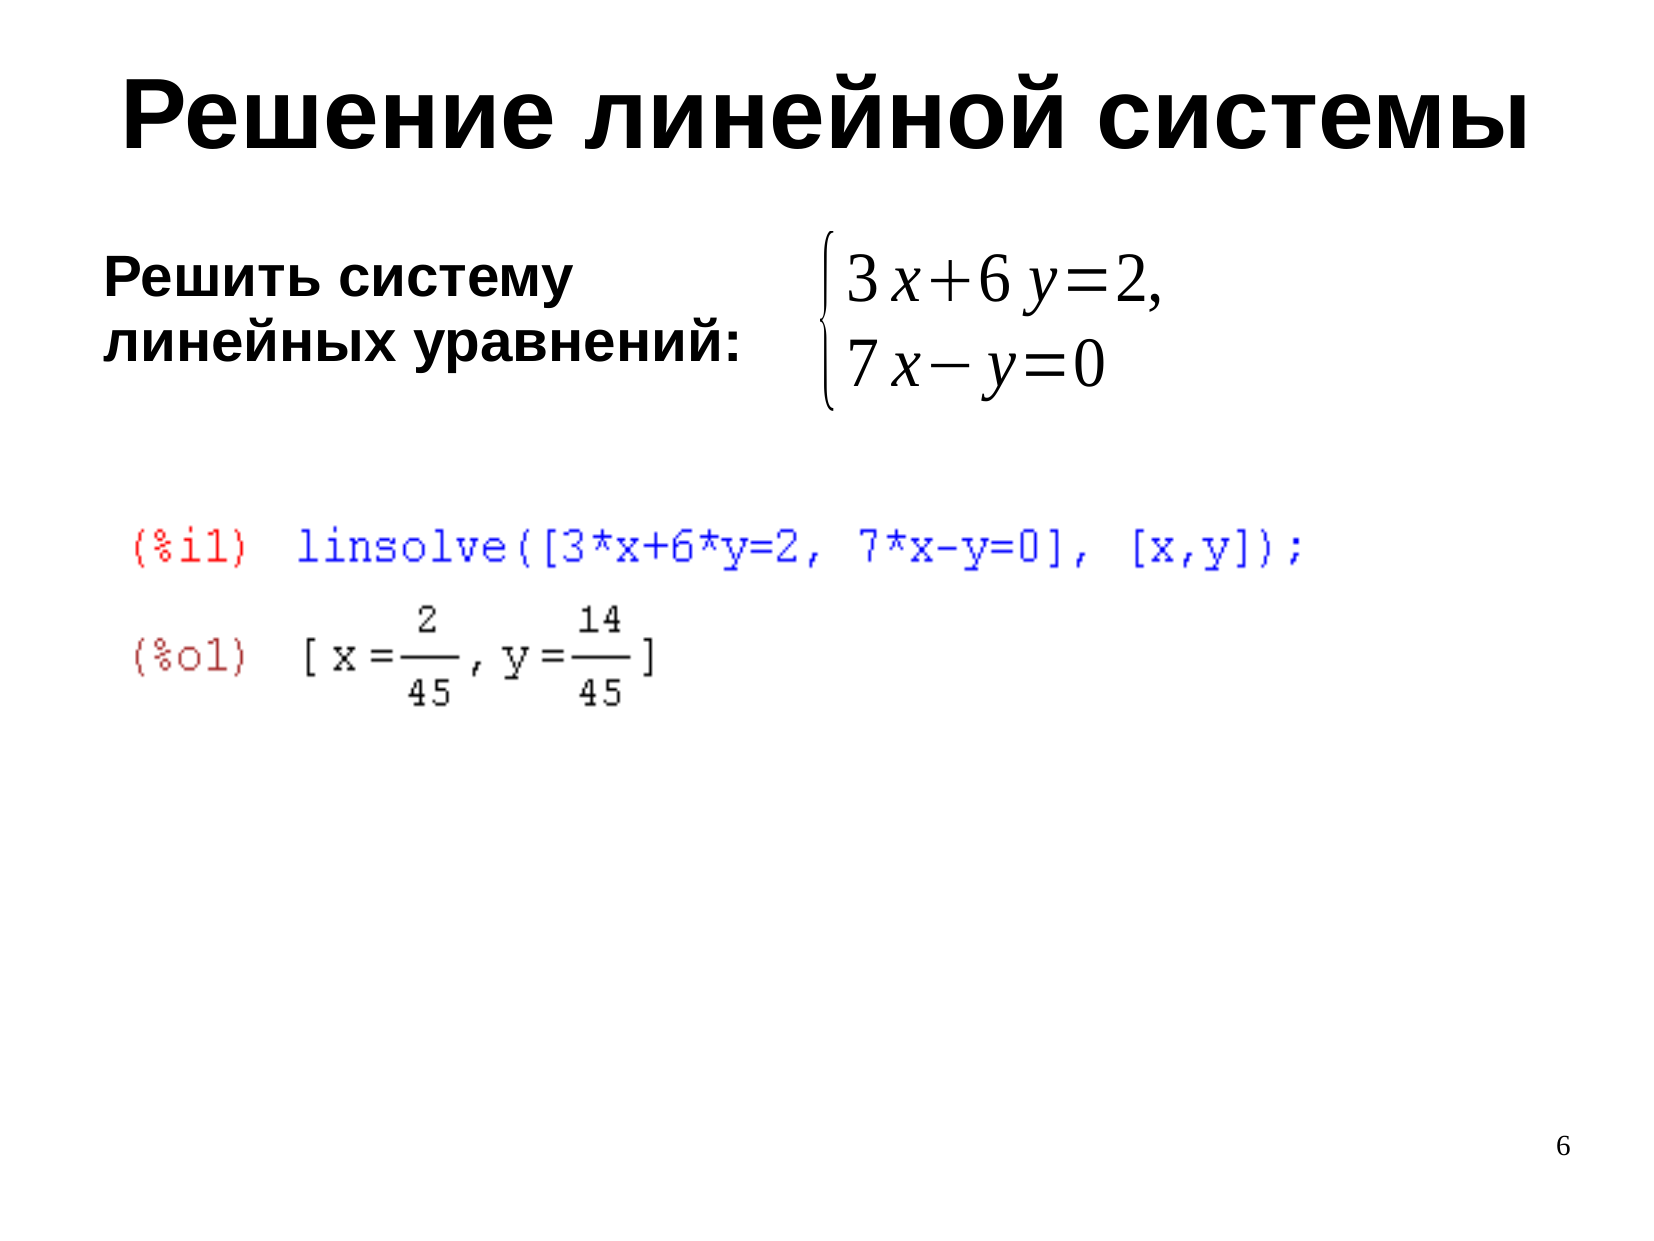

Решение линейной системы
Решить систему линейных уравнений:
6